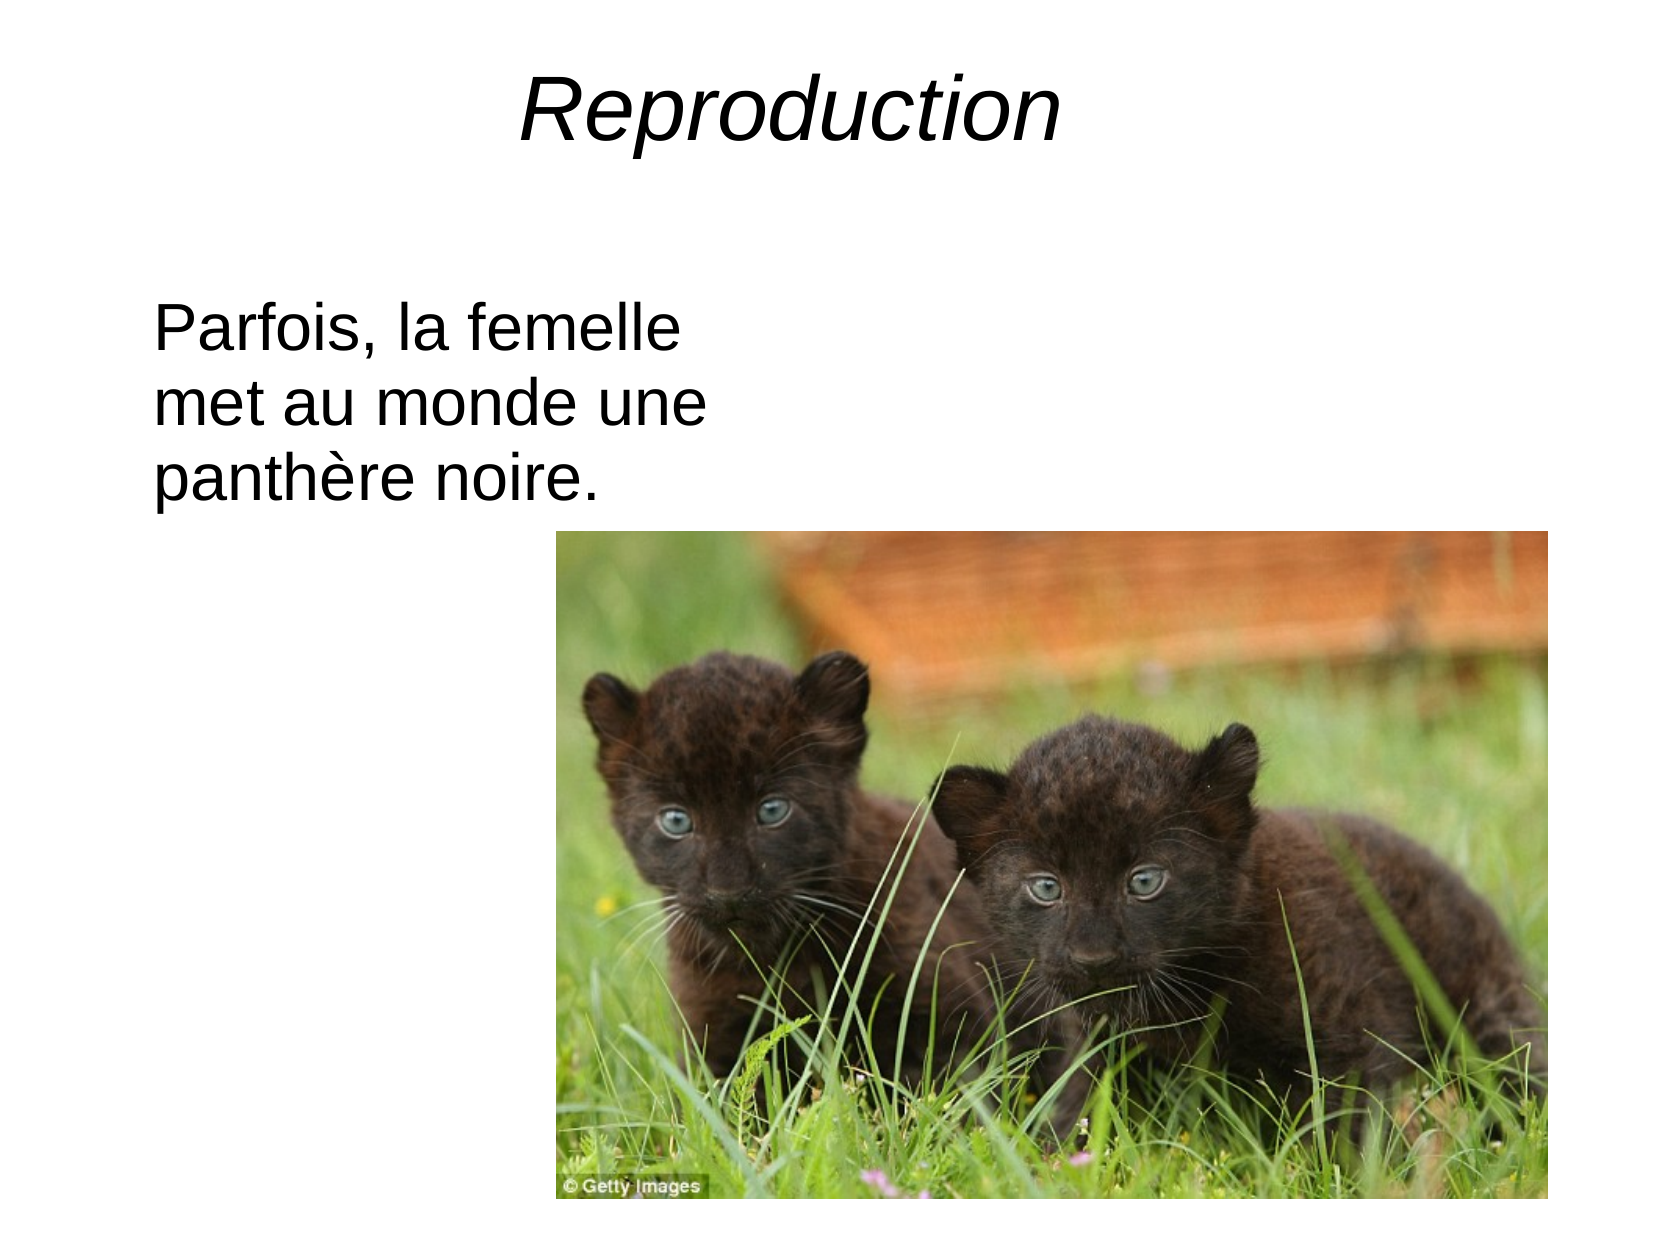

# Reproduction
Parfois, la femelle met au monde une panthère noire.